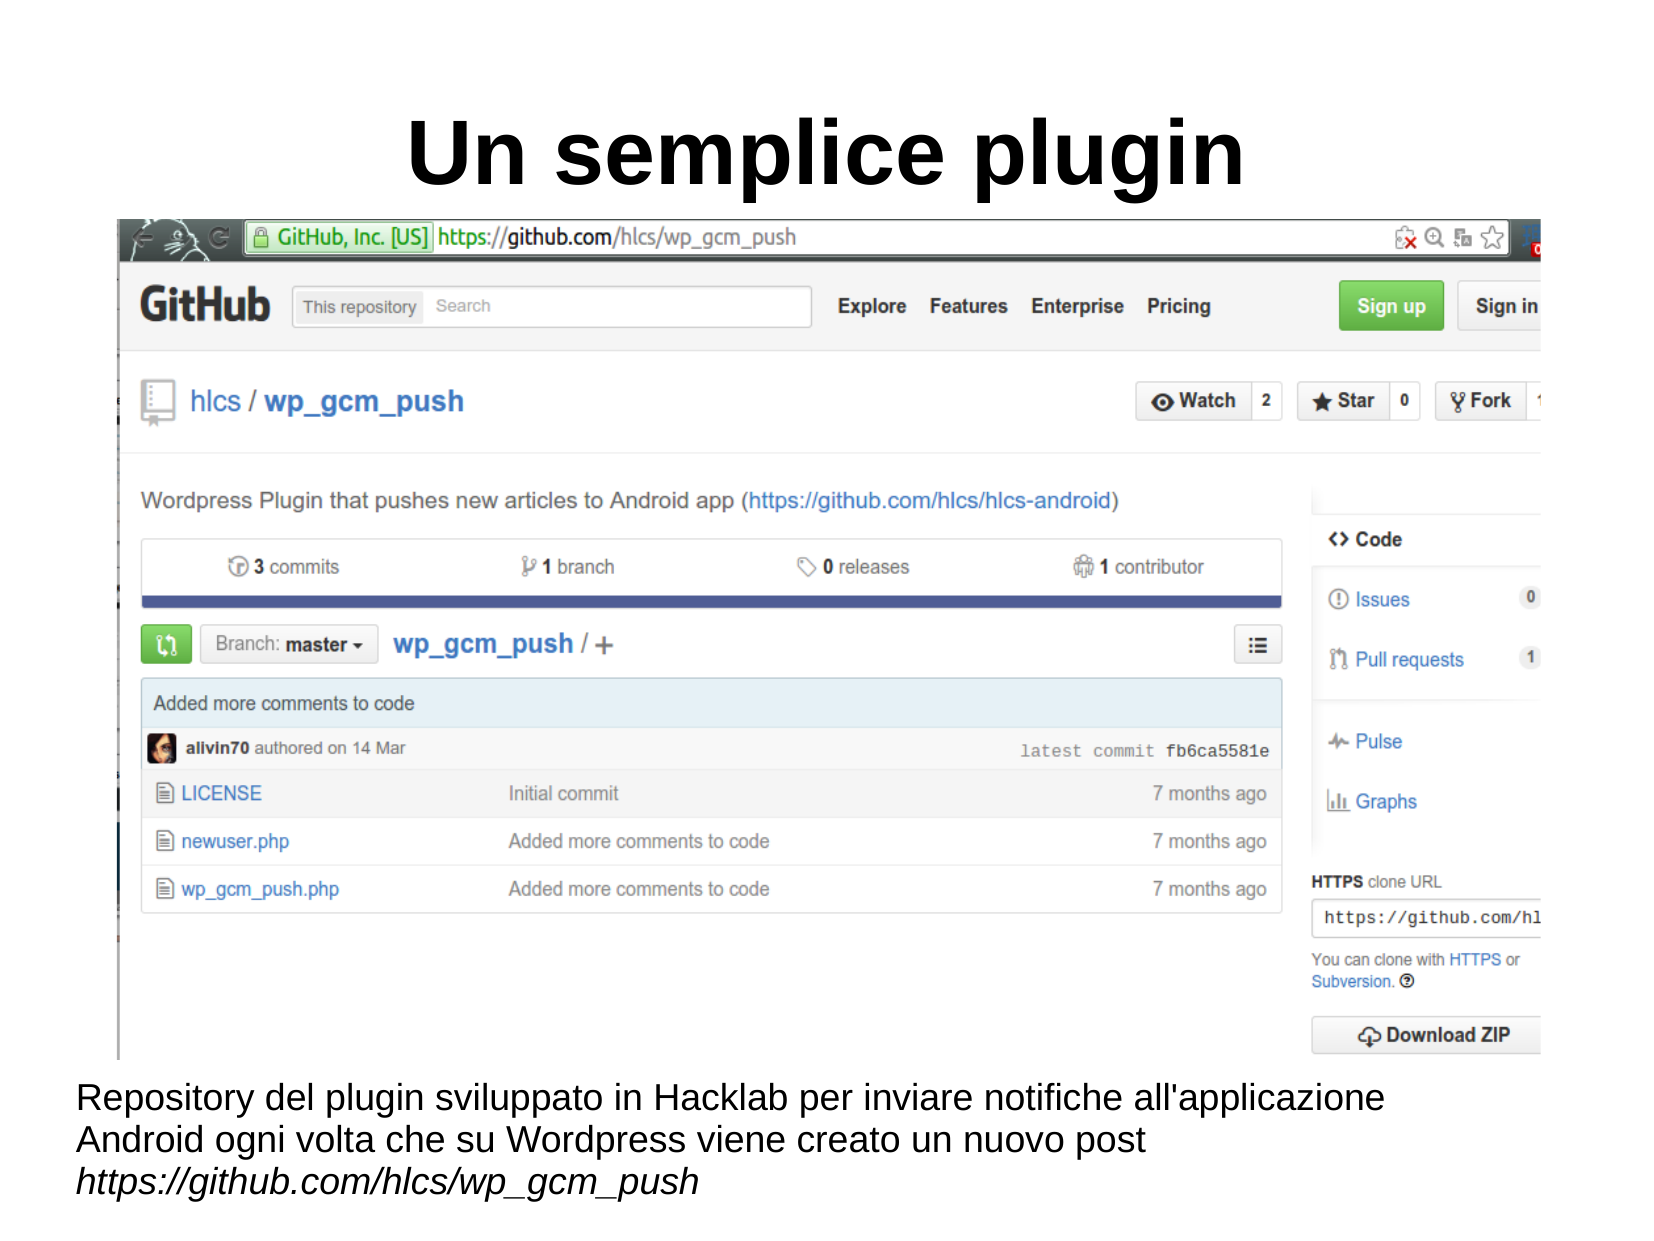

# Un semplice plugin
Repository del plugin sviluppato in Hacklab per inviare notifiche all'applicazione Android ogni volta che su Wordpress viene creato un nuovo post
https://github.com/hlcs/wp_gcm_push